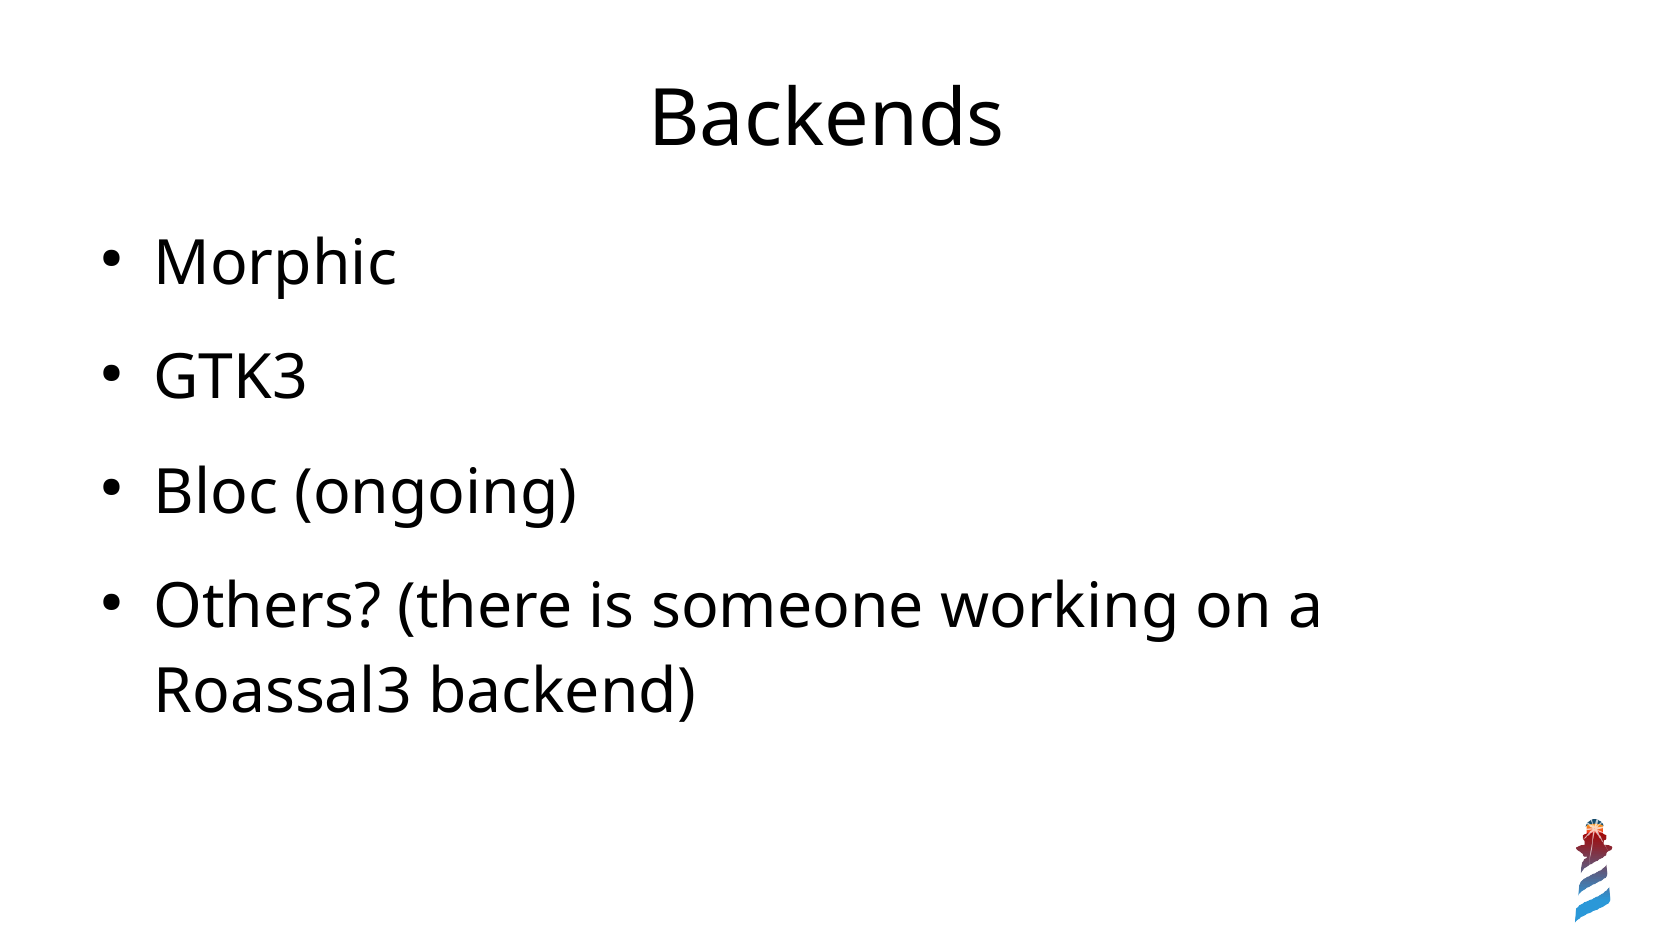

# Backends
Morphic
GTK3
Bloc (ongoing)
Others? (there is someone working on a Roassal3 backend)